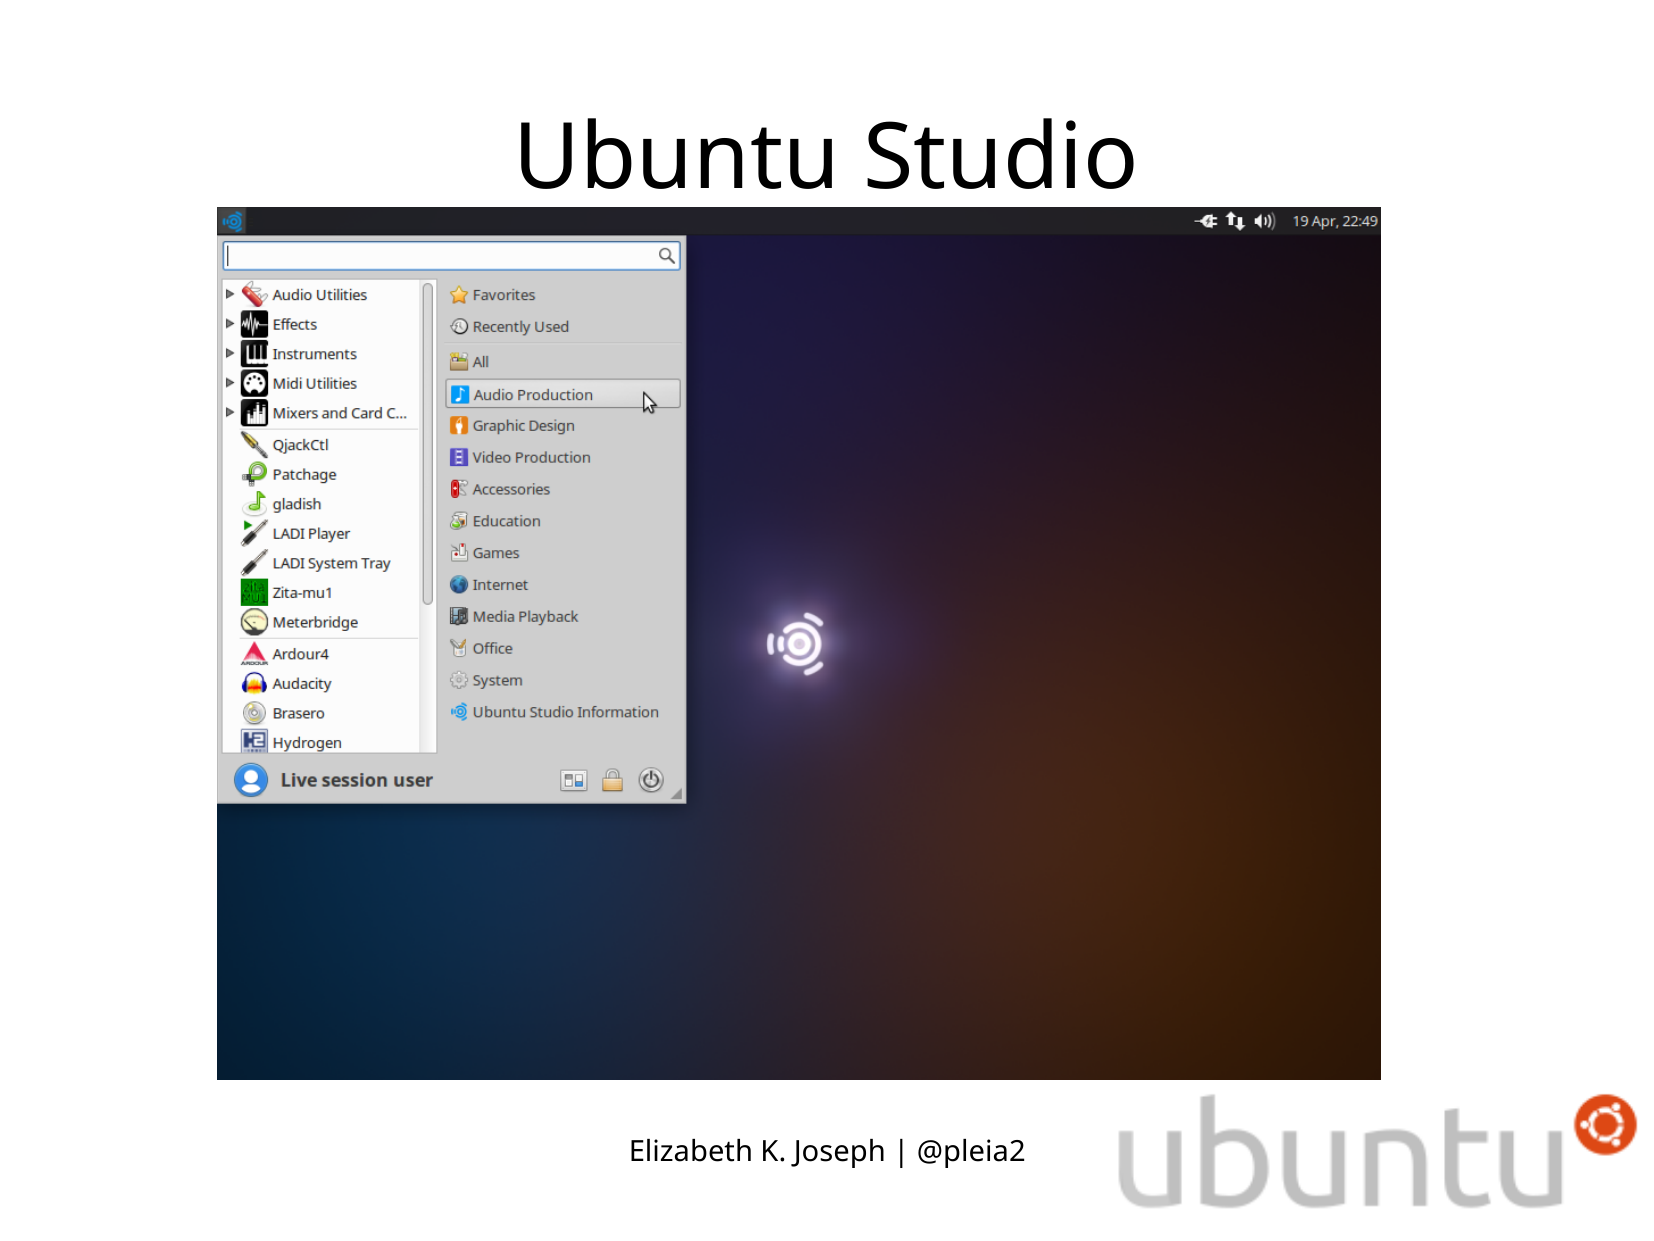

# Ubuntu Studio
Elizabeth K. Joseph | @pleia2